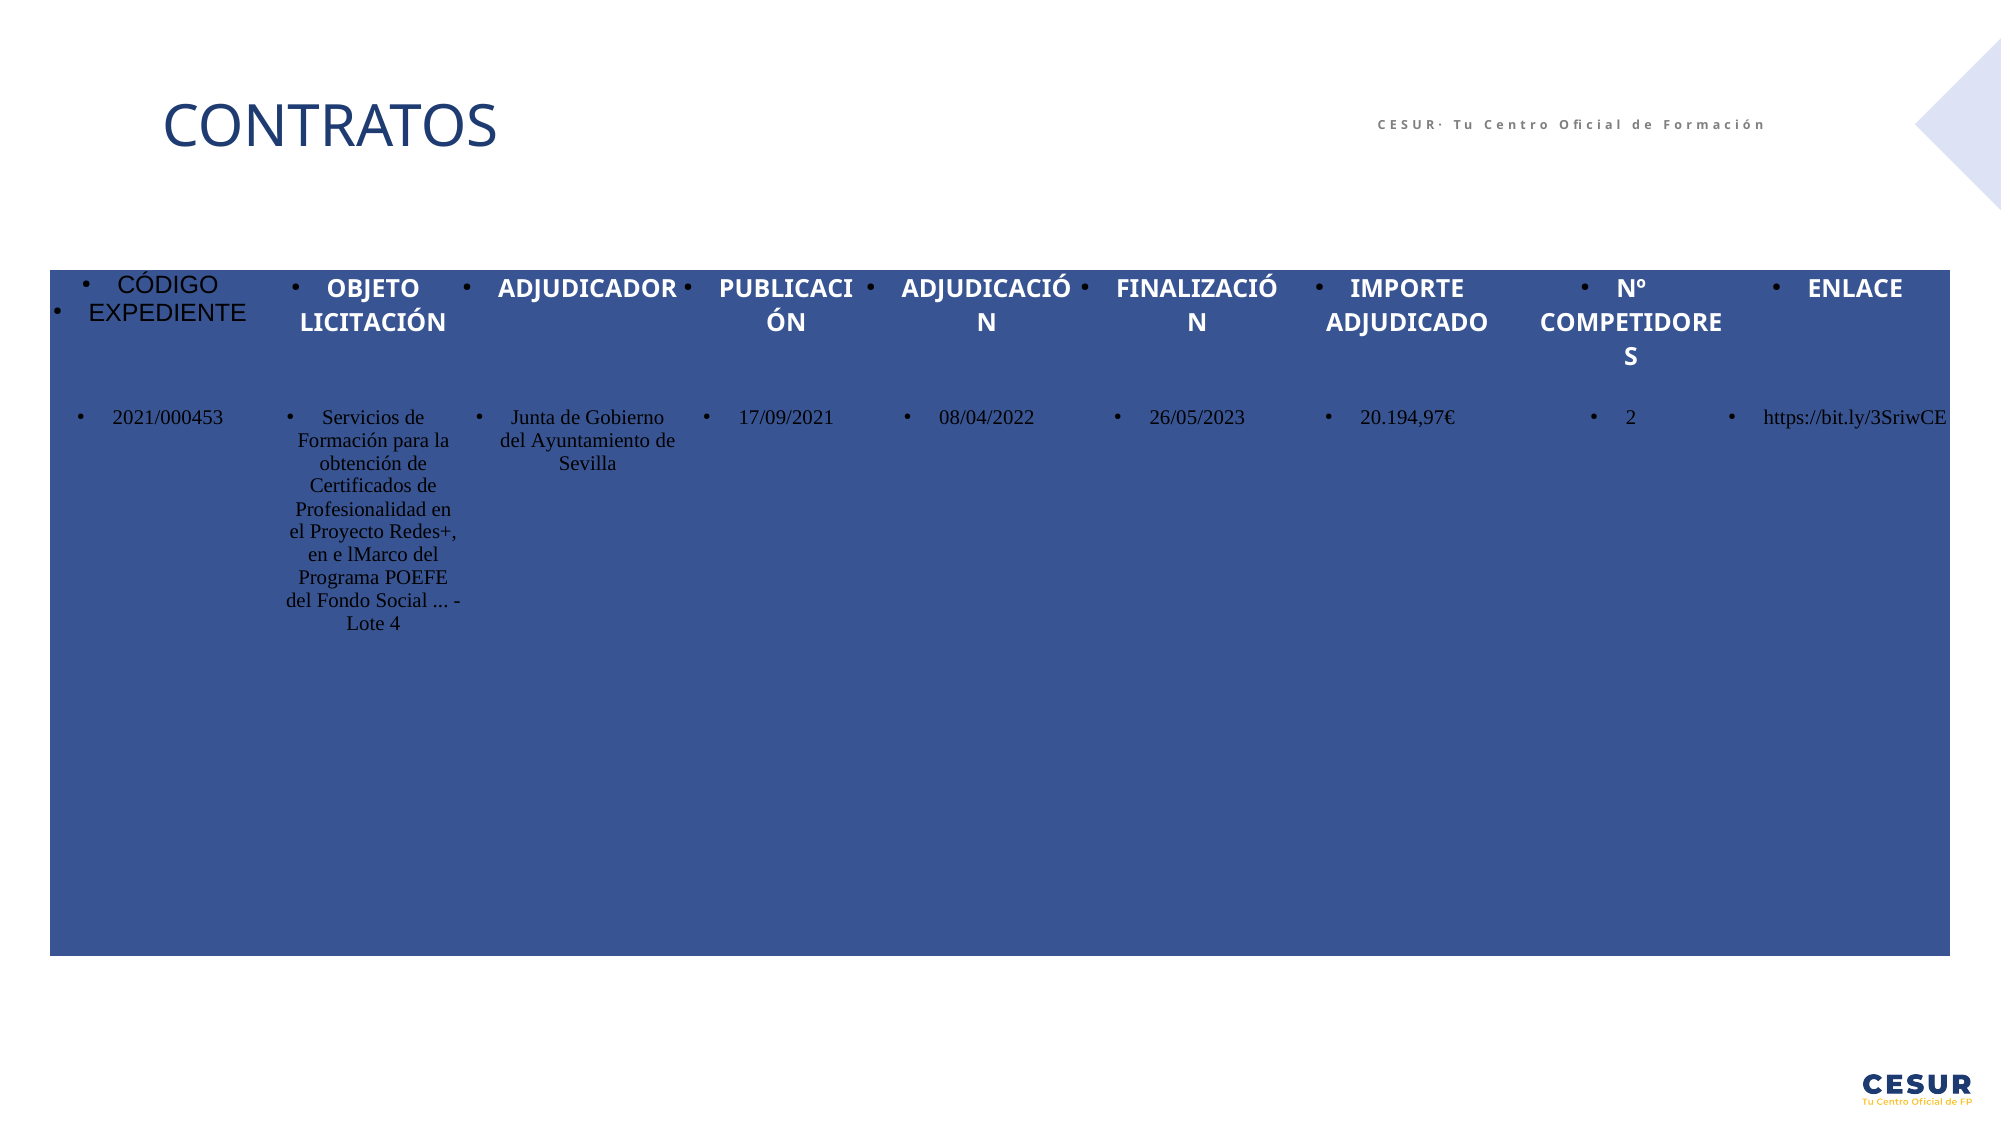

# CONTRATOS
| CÓDIGO EXPEDIENTE | OBJETO LICITACIÓN | ADJUDICADOR | PUBLICACIÓN | ADJUDICACIÓN | FINALIZACIÓN | IMPORTE ADJUDICADO | Nº COMPETIDORES | ENLACE |
| --- | --- | --- | --- | --- | --- | --- | --- | --- |
| 2021/000453 | Servicios de Formación para la obtención de Certificados de Profesionalidad en el Proyecto Redes+, en e lMarco del Programa POEFE del Fondo Social ... - Lote 4 | Junta de Gobierno del Ayuntamiento de Sevilla | 17/09/2021 | 08/04/2022 | 26/05/2023 | 20.194,97€ | 2 | https://bit.ly/3SriwCE |